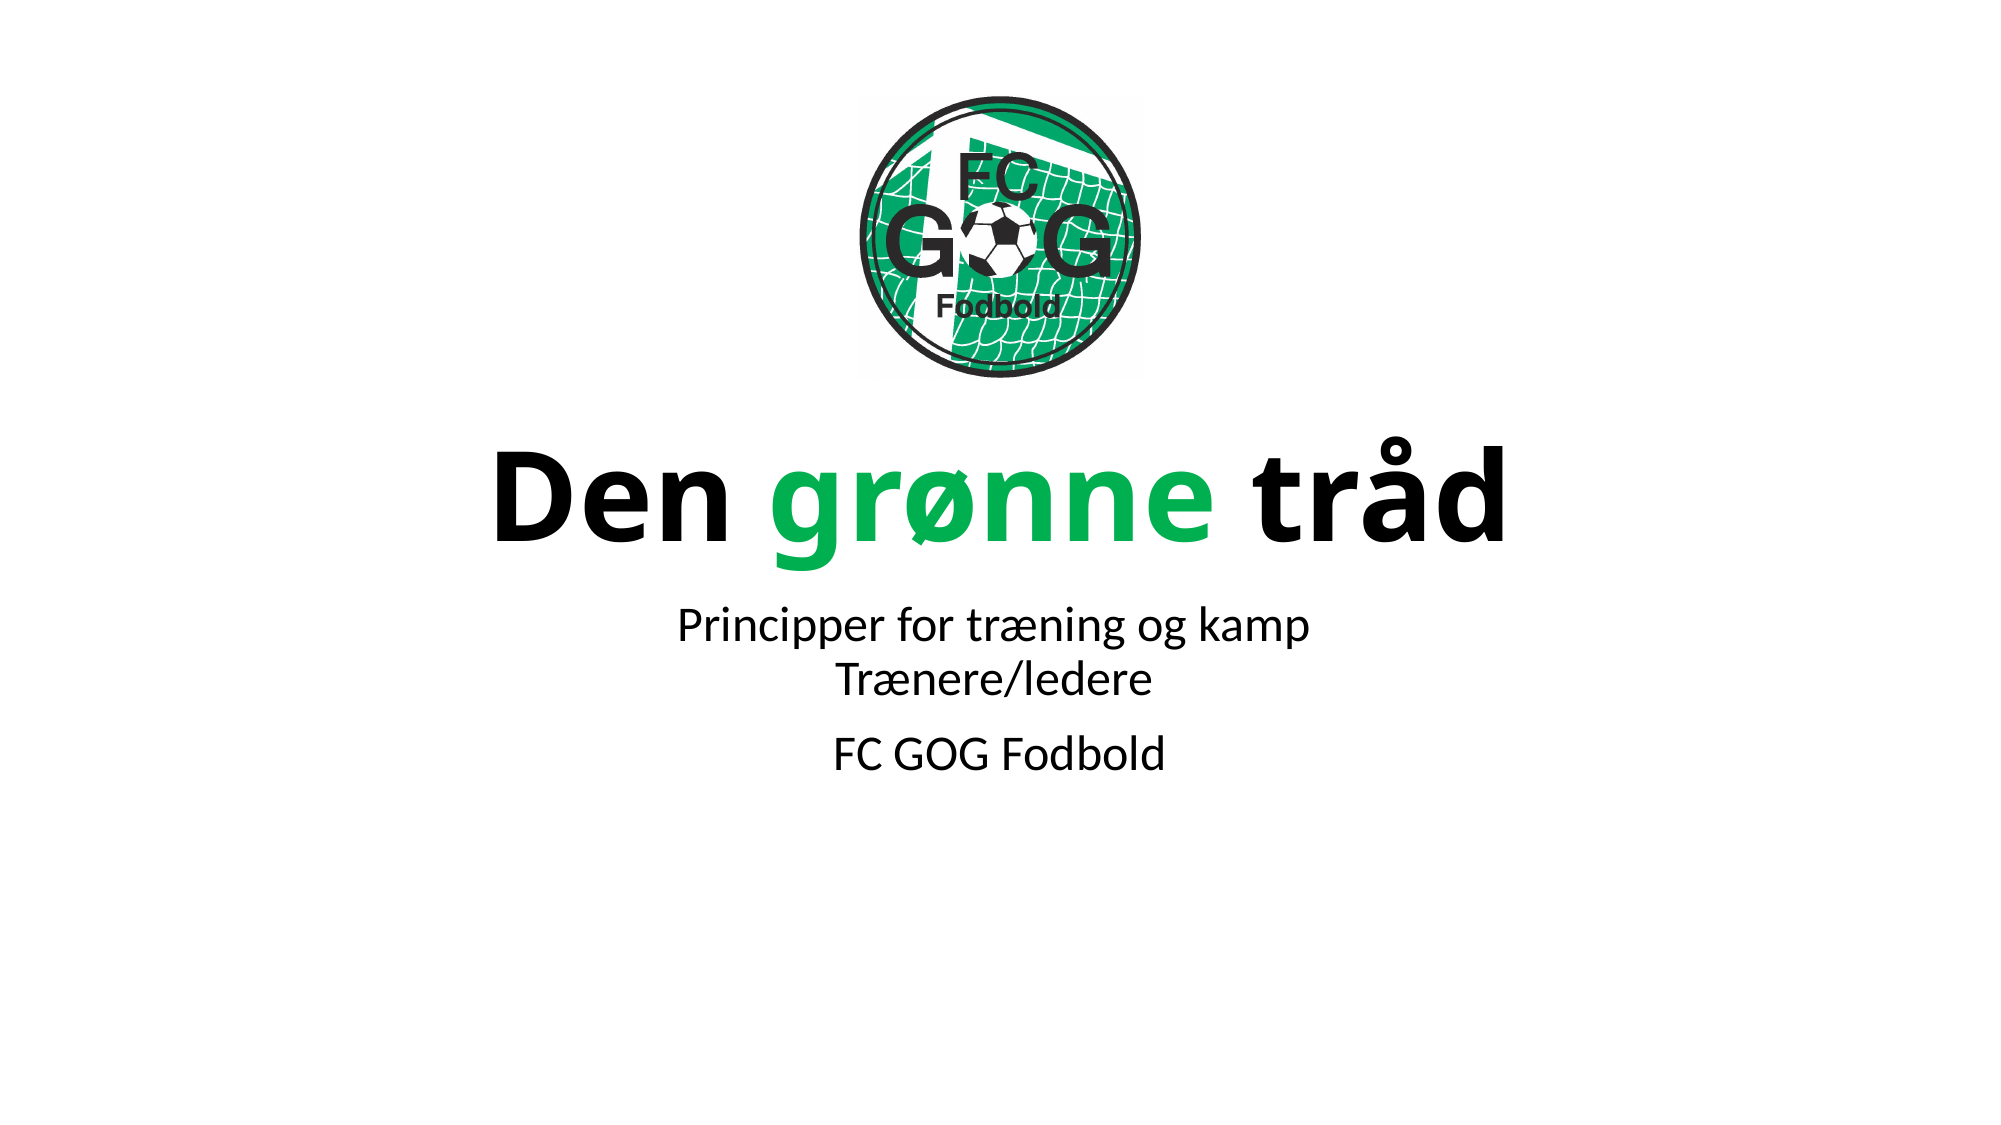

# Den grønne tråd
Principper for træning og kamp
Trænere/ledere
FC GOG Fodbold